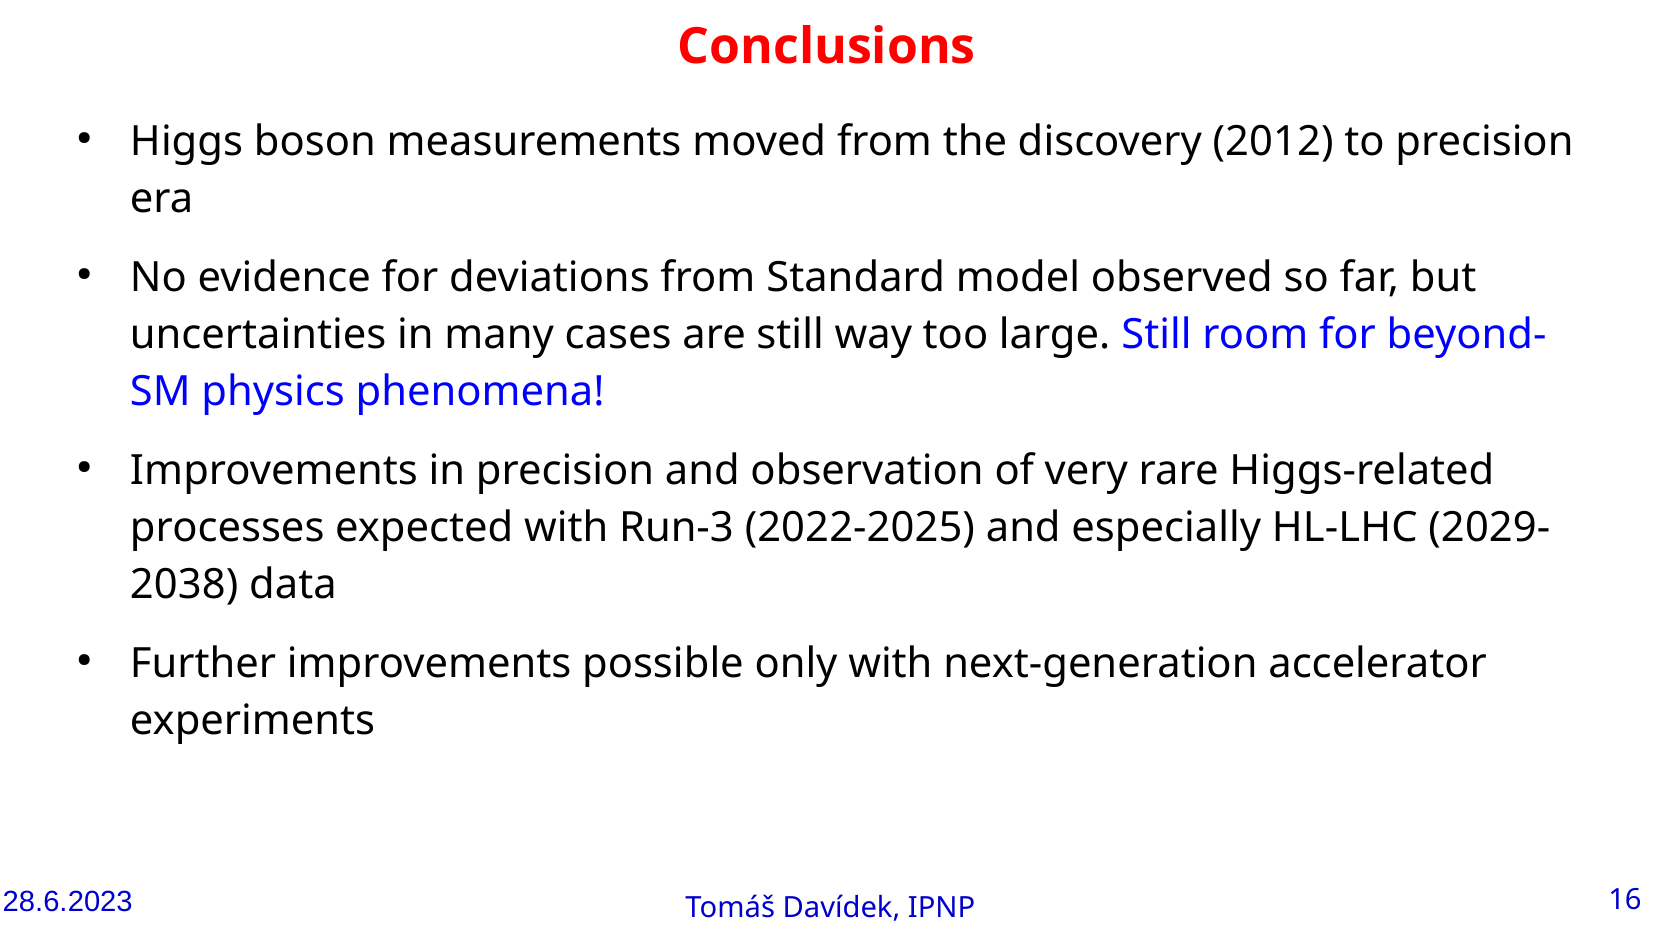

# Conclusions
Higgs boson measurements moved from the discovery (2012) to precision era
No evidence for deviations from Standard model observed so far, but uncertainties in many cases are still way too large. Still room for beyond-SM physics phenomena!
Improvements in precision and observation of very rare Higgs-related processes expected with Run-3 (2022-2025) and especially HL-LHC (2029-2038) data
Further improvements possible only with next-generation accelerator experiments
16
T.Davidek, IPNP